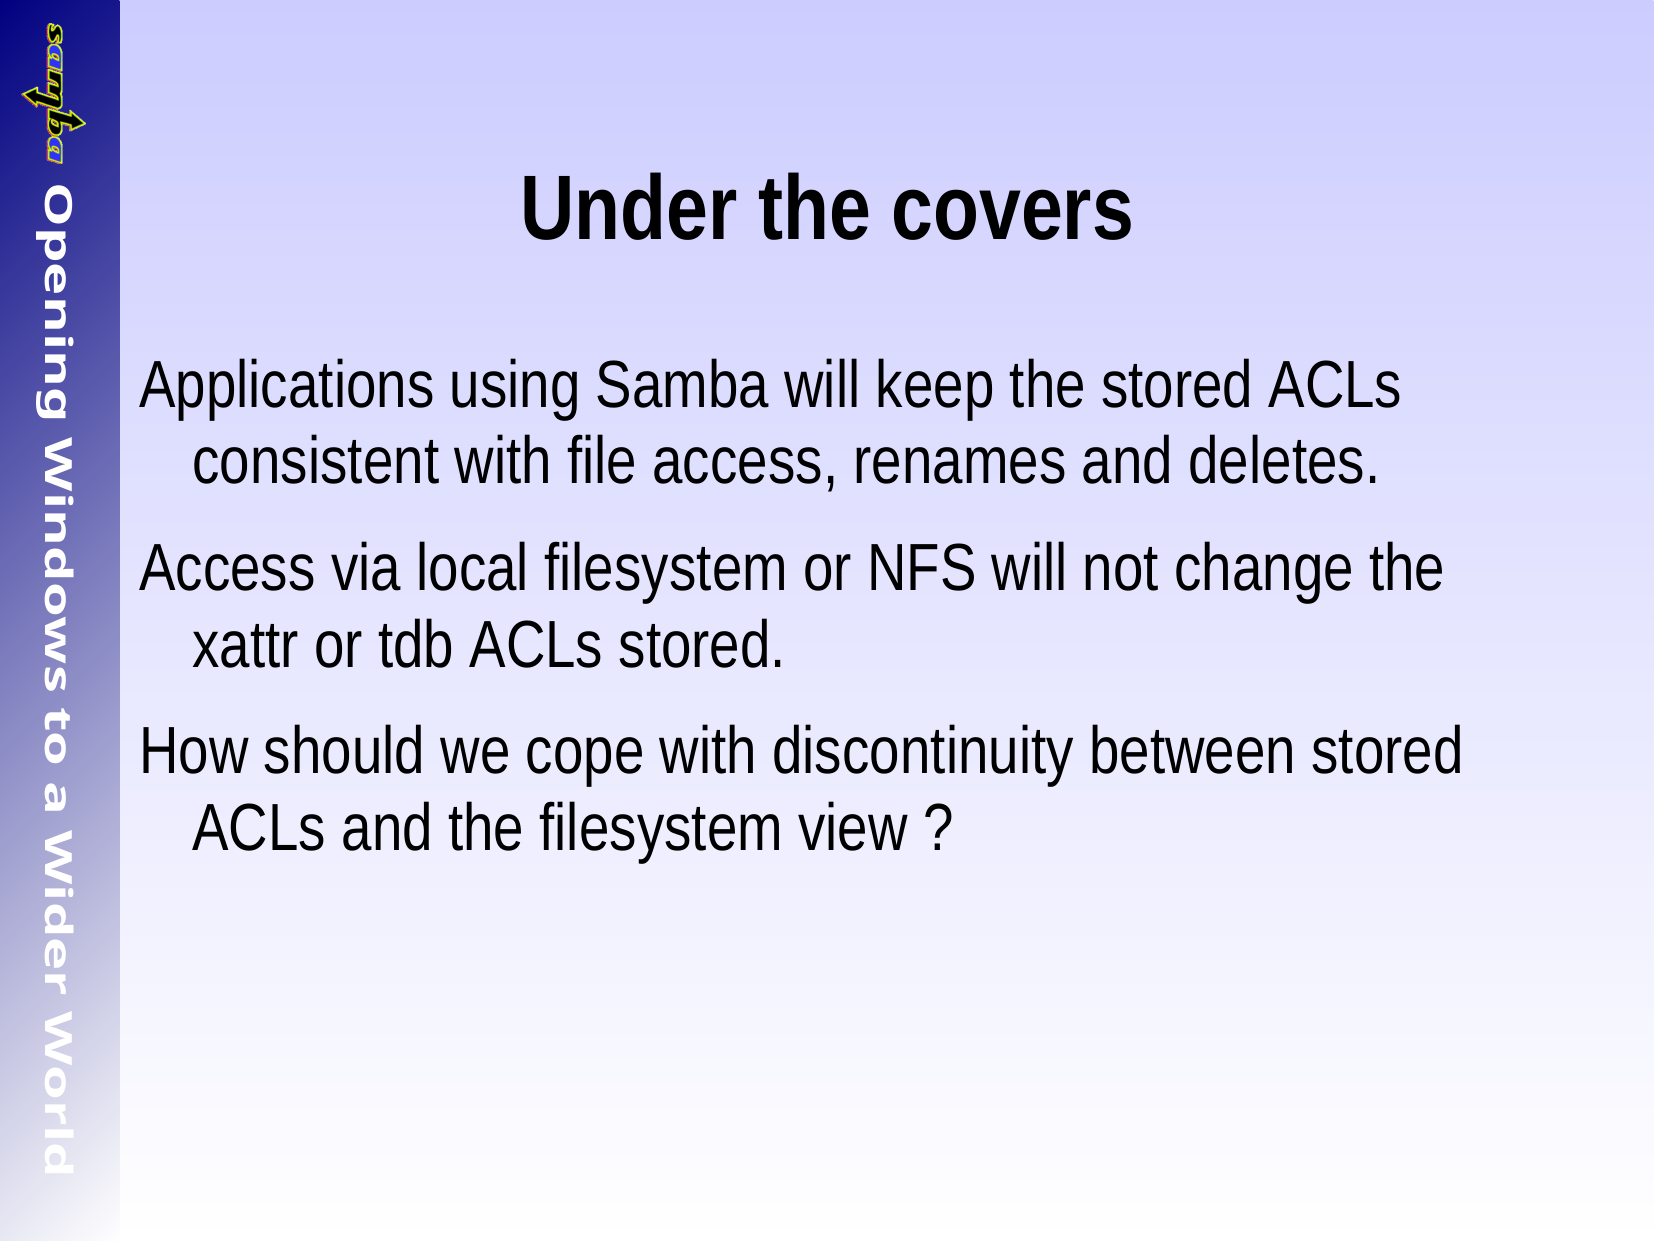

# Under the covers
Applications using Samba will keep the stored ACLs consistent with file access, renames and deletes.
Access via local filesystem or NFS will not change the xattr or tdb ACLs stored.
How should we cope with discontinuity between stored ACLs and the filesystem view ?